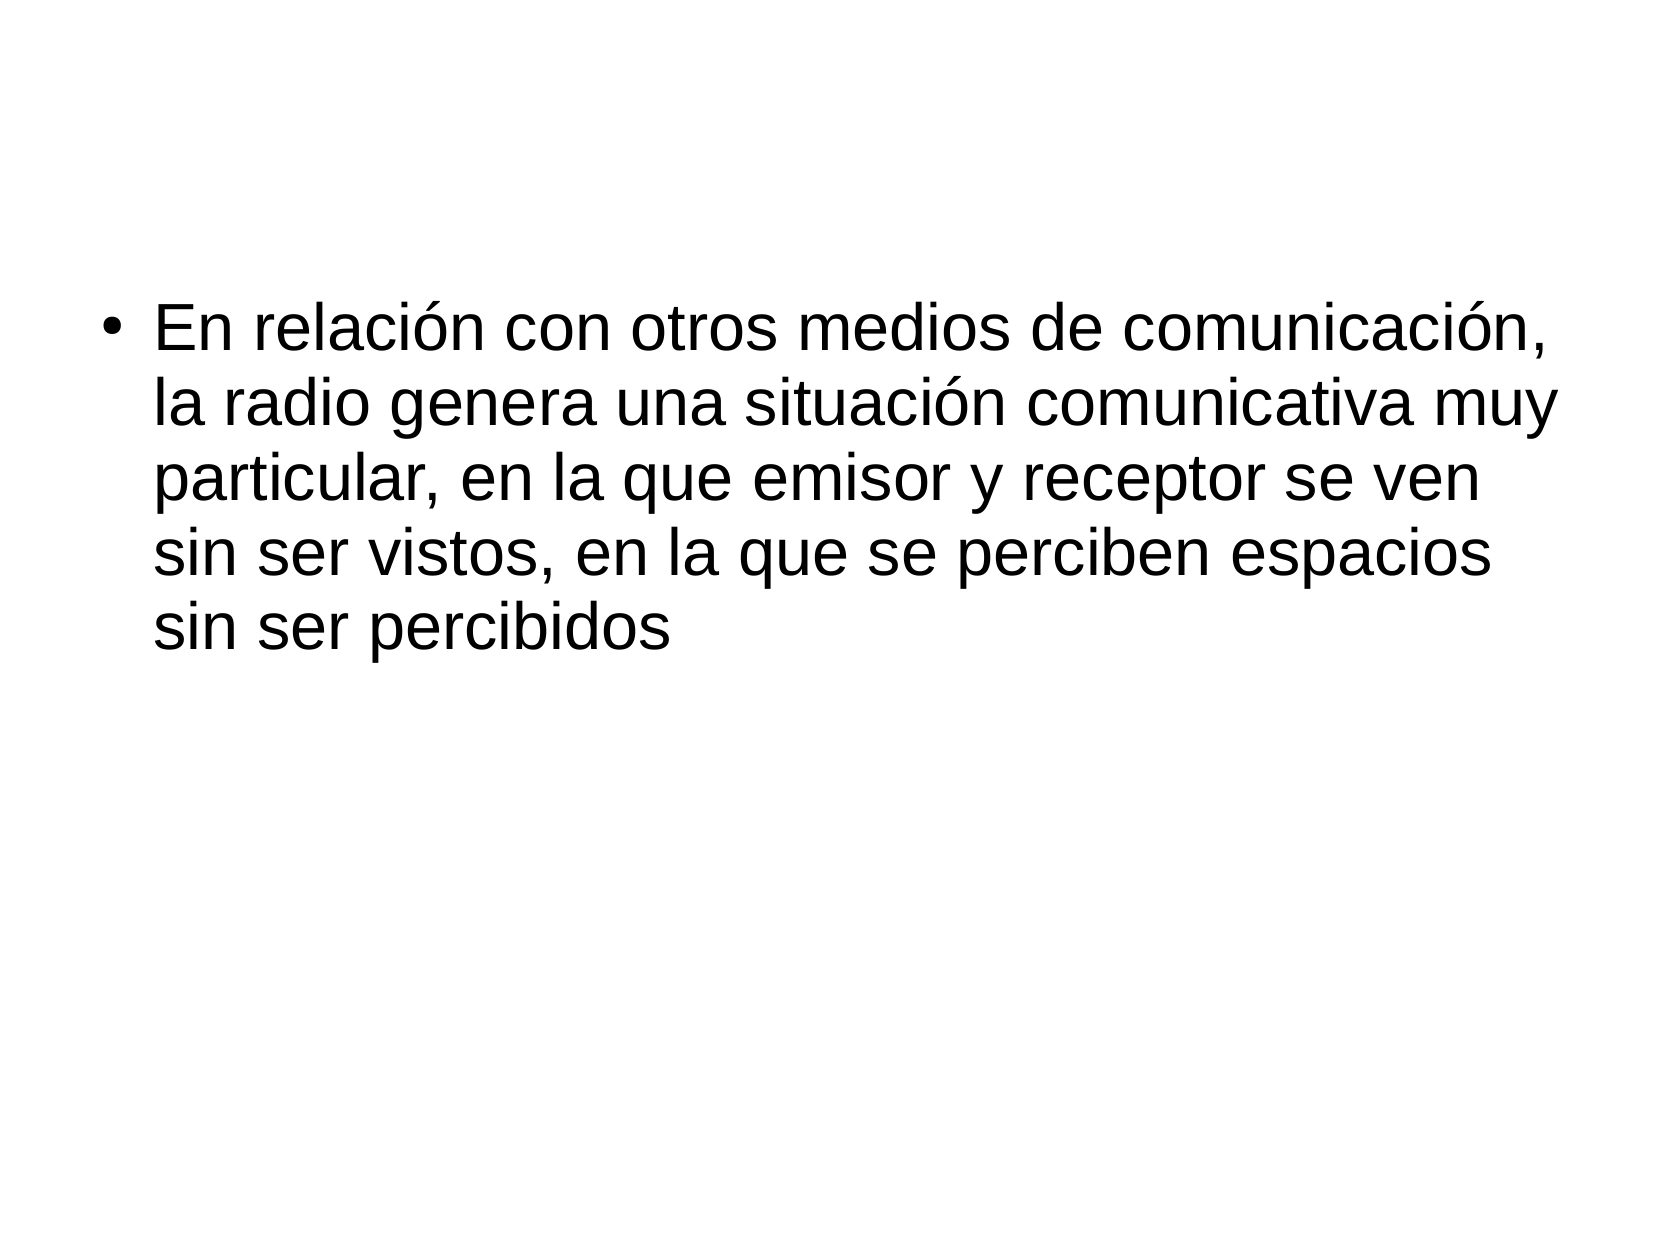

# En relación con otros medios de comunicación, la radio genera una situación comunicativa muy particular, en la que emisor y receptor se ven sin ser vistos, en la que se perciben espacios sin ser percibidos